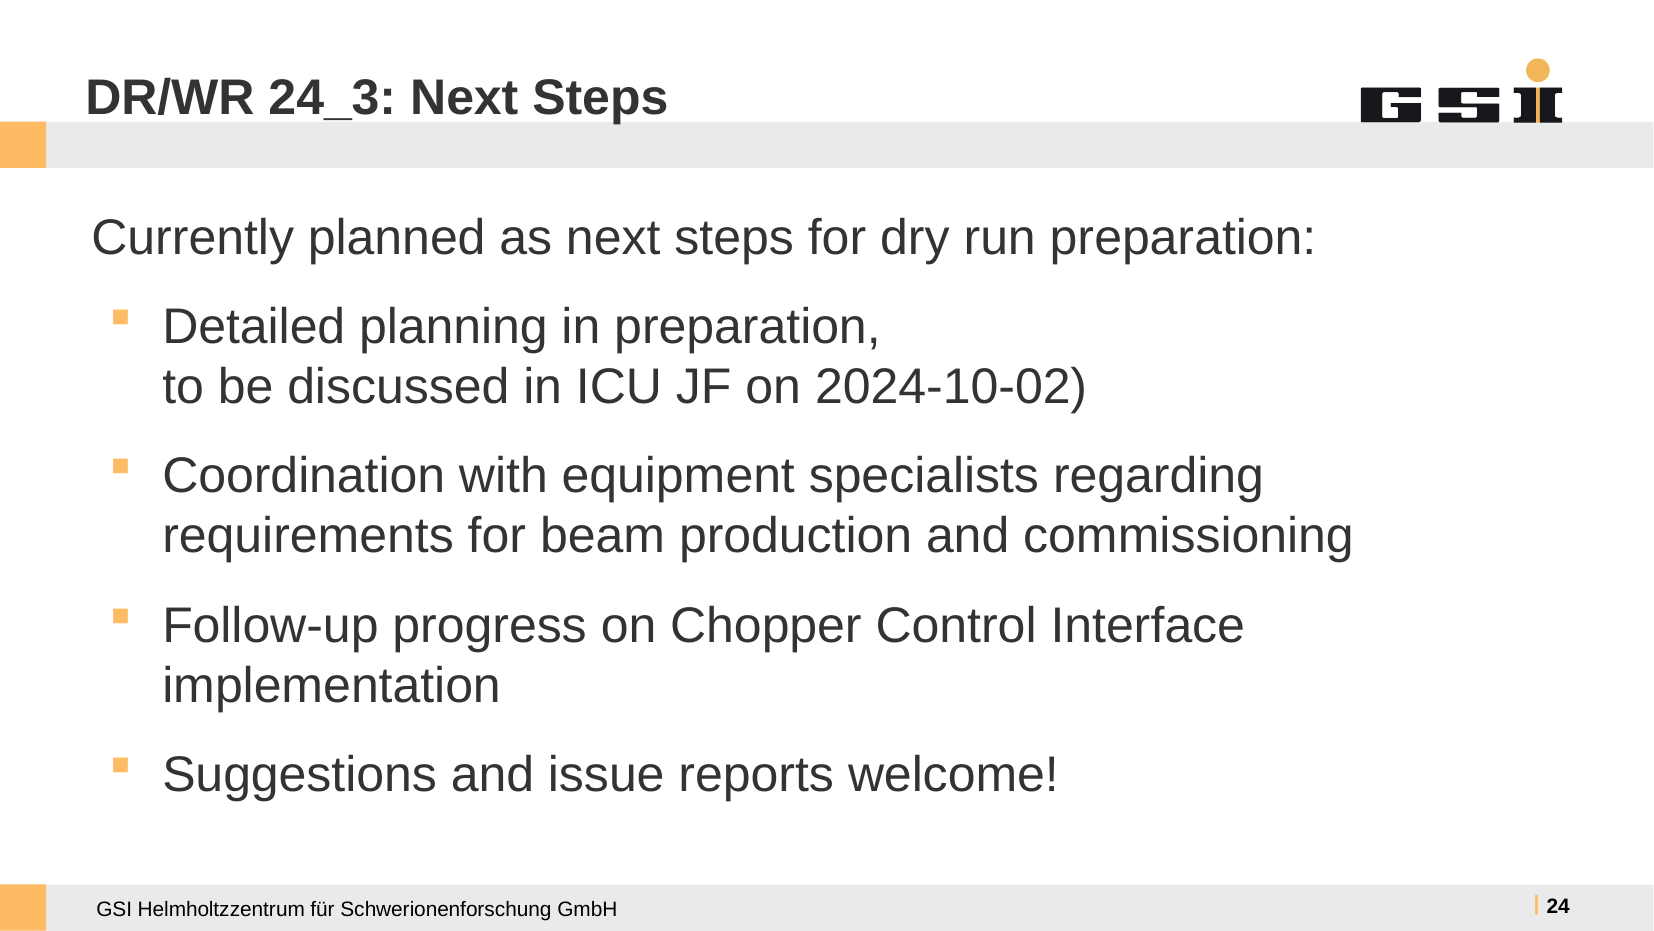

# DR/WR 24_3: Next Steps
Currently planned as next steps for dry run preparation:
Detailed planning in preparation,
to be discussed in ICU JF on 2024-10-02)
Coordination with equipment specialists regarding requirements for beam production and commissioning
Follow-up progress on Chopper Control Interface implementation
Suggestions and issue reports welcome!